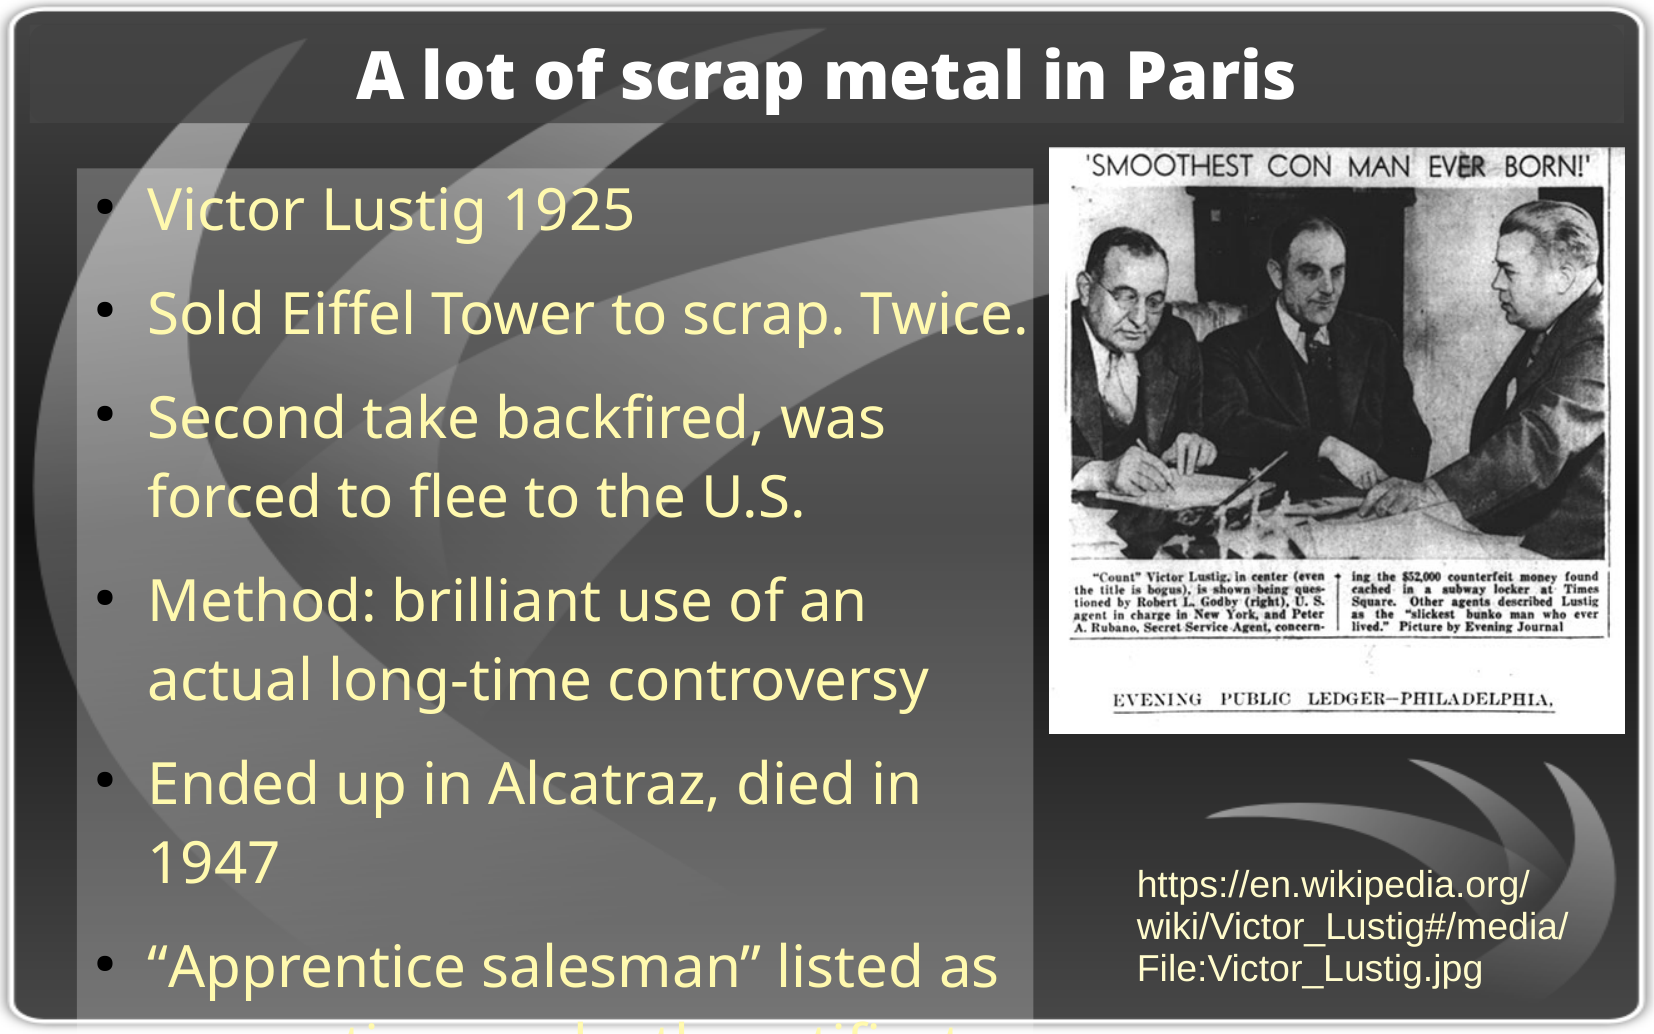

# A lot of scrap metal in Paris
Victor Lustig 1925
Sold Eiffel Tower to scrap. Twice.
Second take backfired, was forced to flee to the U.S.
Method: brilliant use of an actual long-time controversy
Ended up in Alcatraz, died in 1947
“Apprentice salesman” listed as occupation on death certificate
https://en.wikipedia.org/wiki/Victor_Lustig#/media/File:Victor_Lustig.jpg